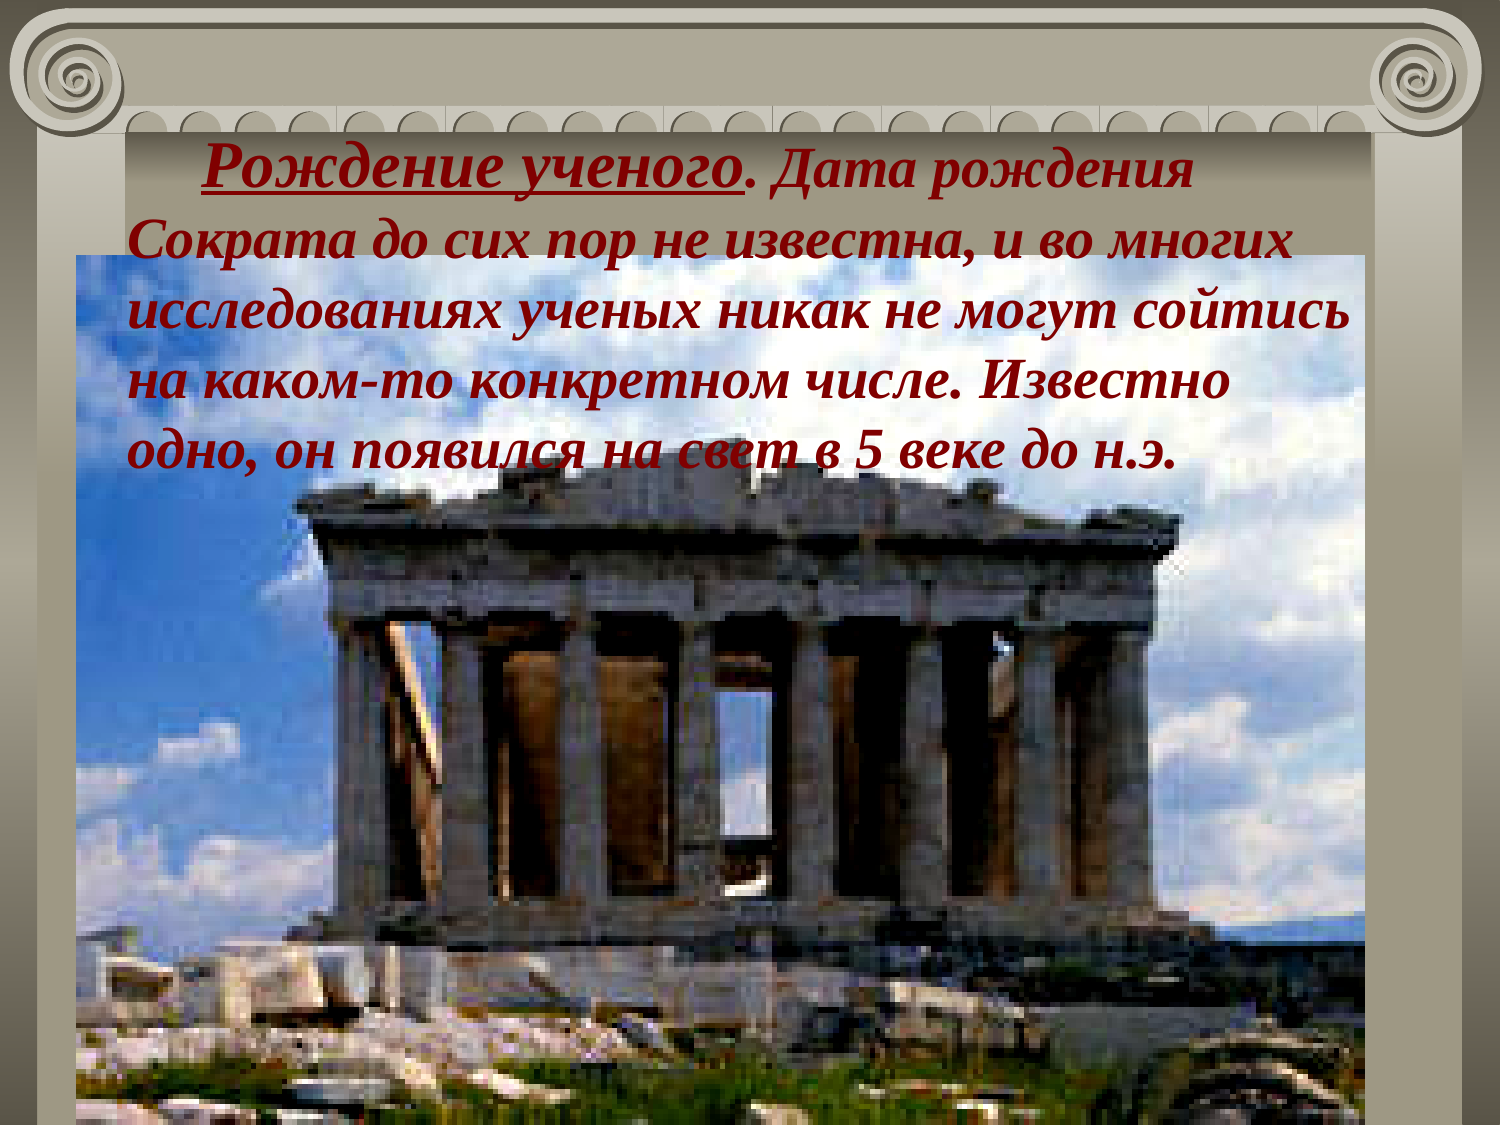

Рождение ученого. Дата рождения Сократа до сих пор не известна, и во многих исследованиях ученых никак не могут сойтись на каком-то конкретном числе. Известно одно, он появился на свет в 5 веке до н.э.